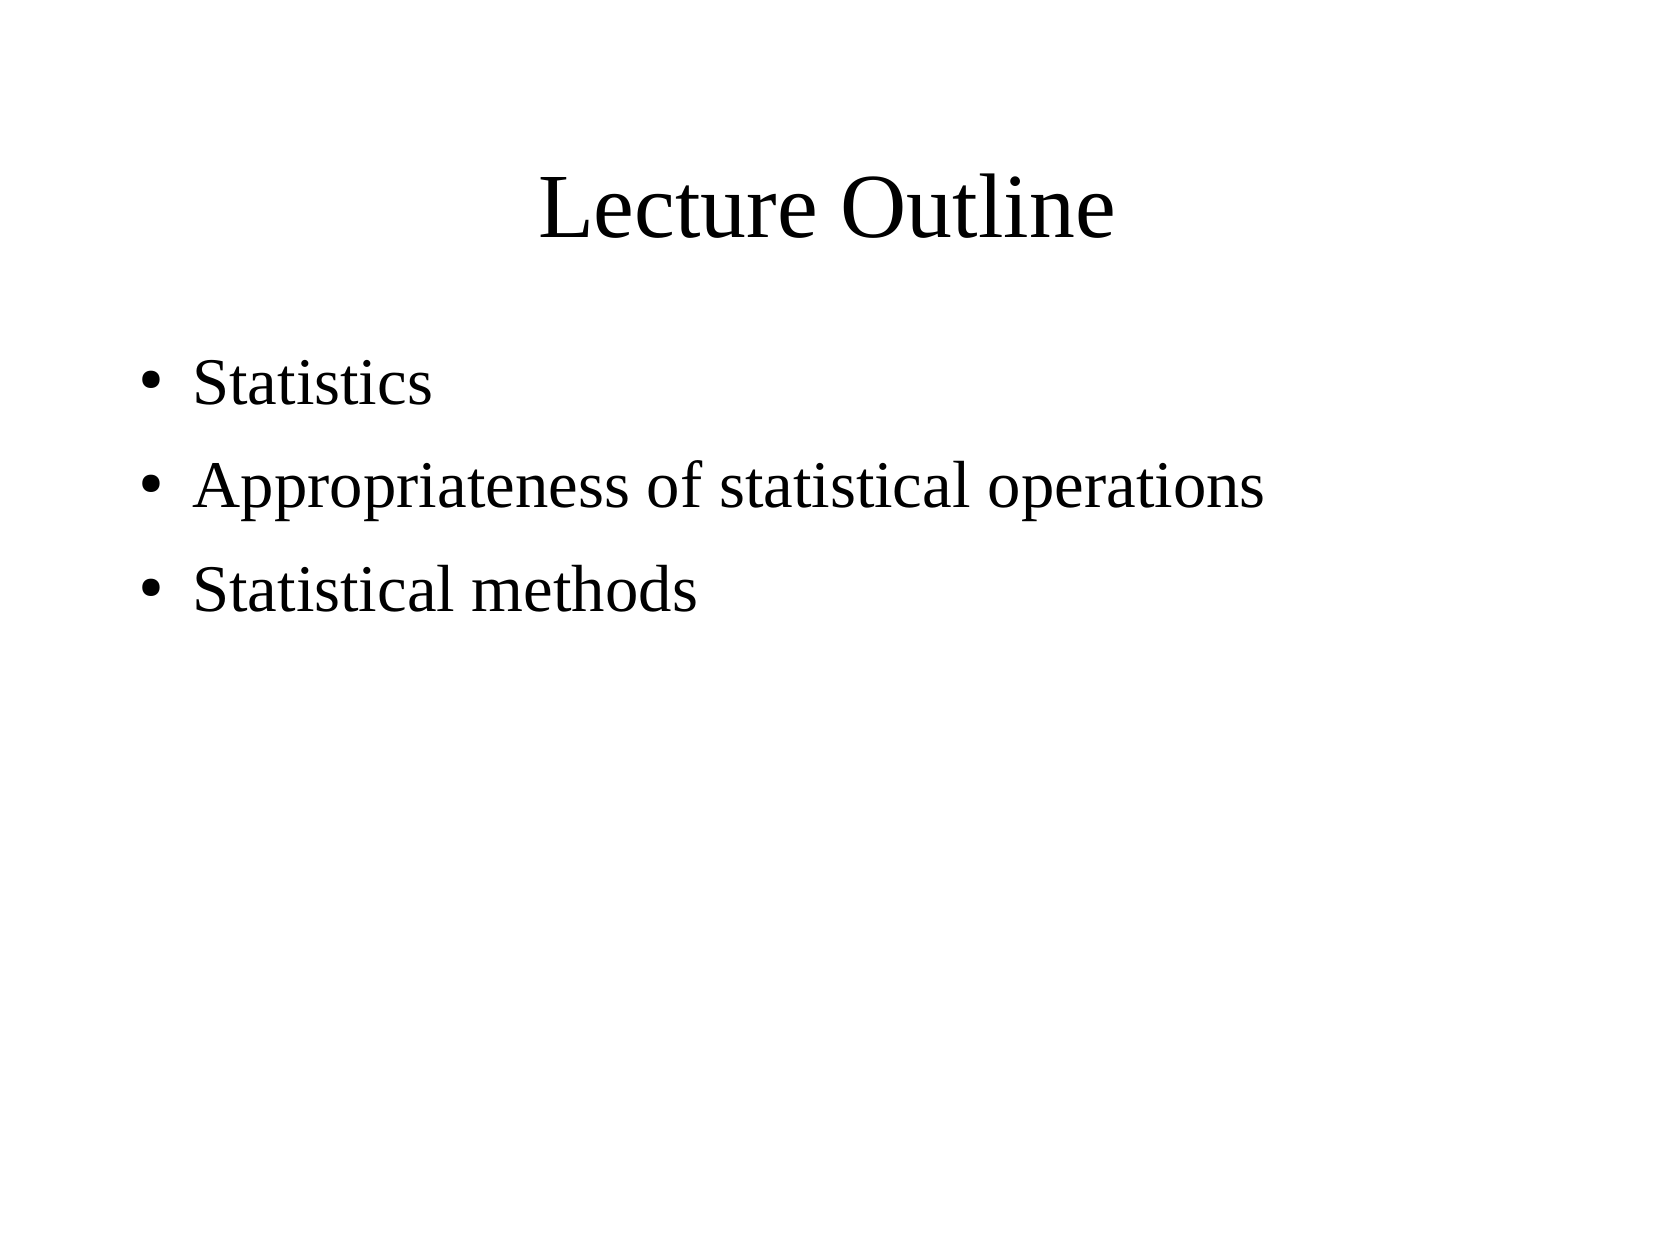

# Lecture Outline
Statistics
Appropriateness of statistical operations
Statistical methods